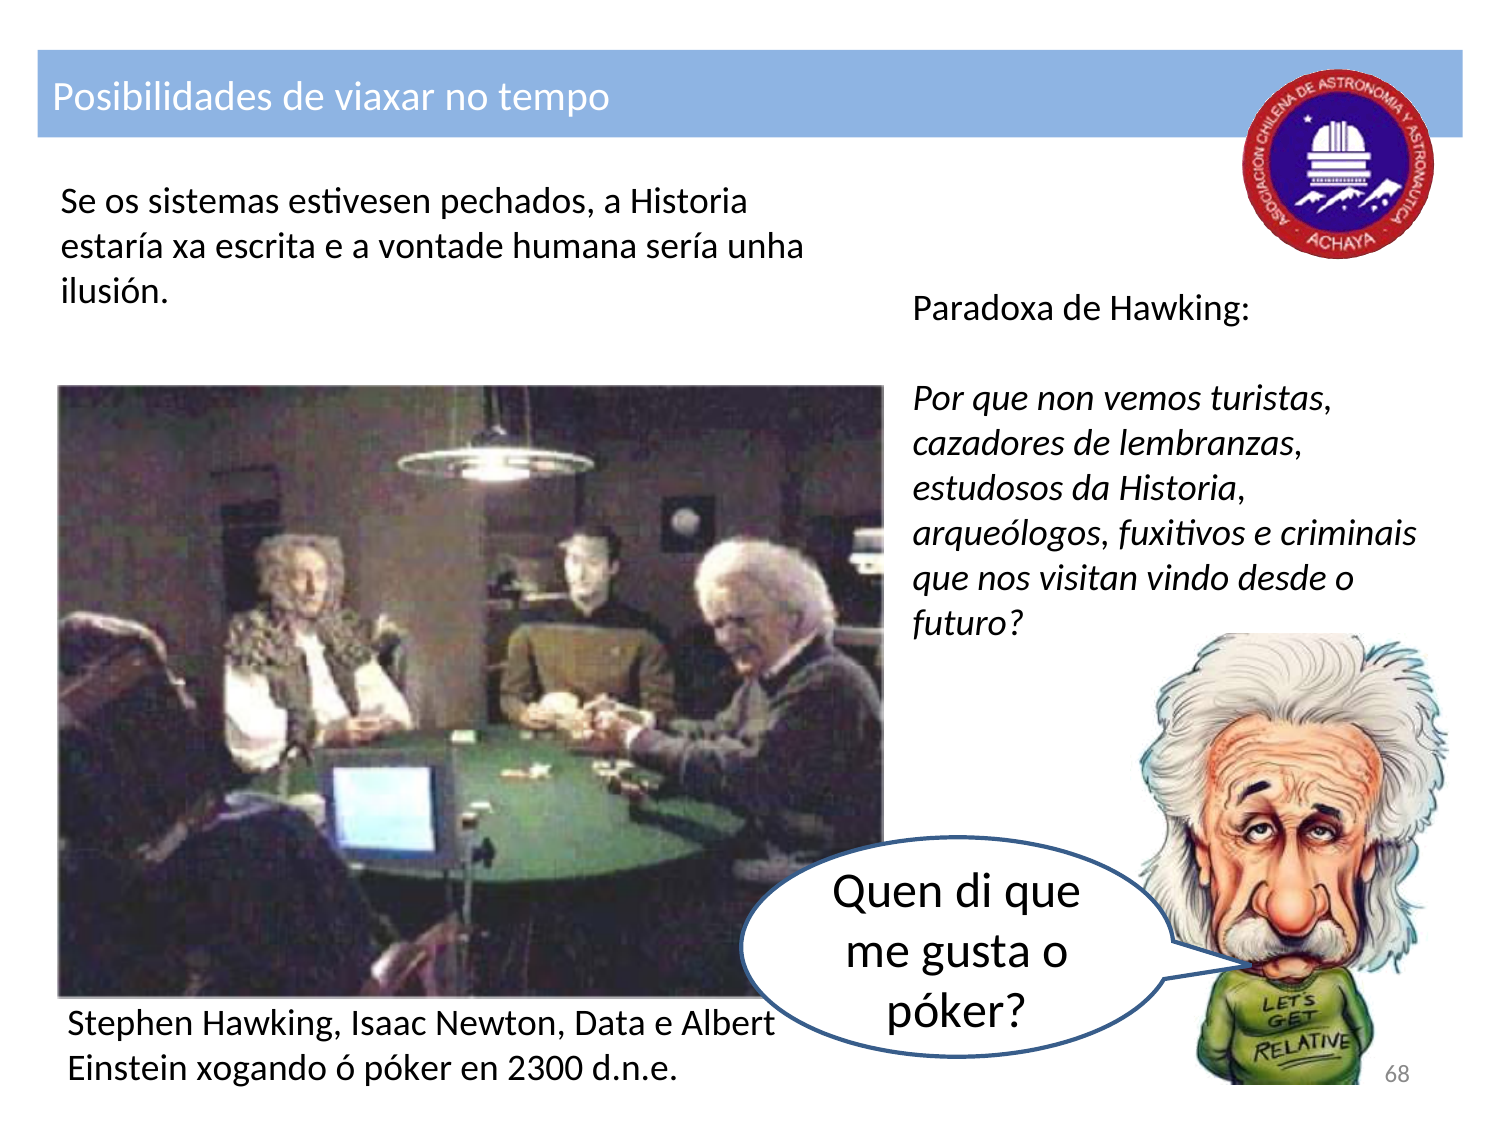

Posibilidades de viaxar no tempo
Se os sistemas estivesen pechados, a Historia estaría xa escrita e a vontade humana sería unha ilusión.
Paradoxa de Hawking:
Por que non vemos turistas, cazadores de lembranzas, estudosos da Historia,
arqueólogos, fuxitivos e criminais que nos visitan vindo desde o futuro?
Quen di que me gusta o póker?
Stephen Hawking, Isaac Newton, Data e Albert Einstein xogando ó póker en 2300 d.n.e.